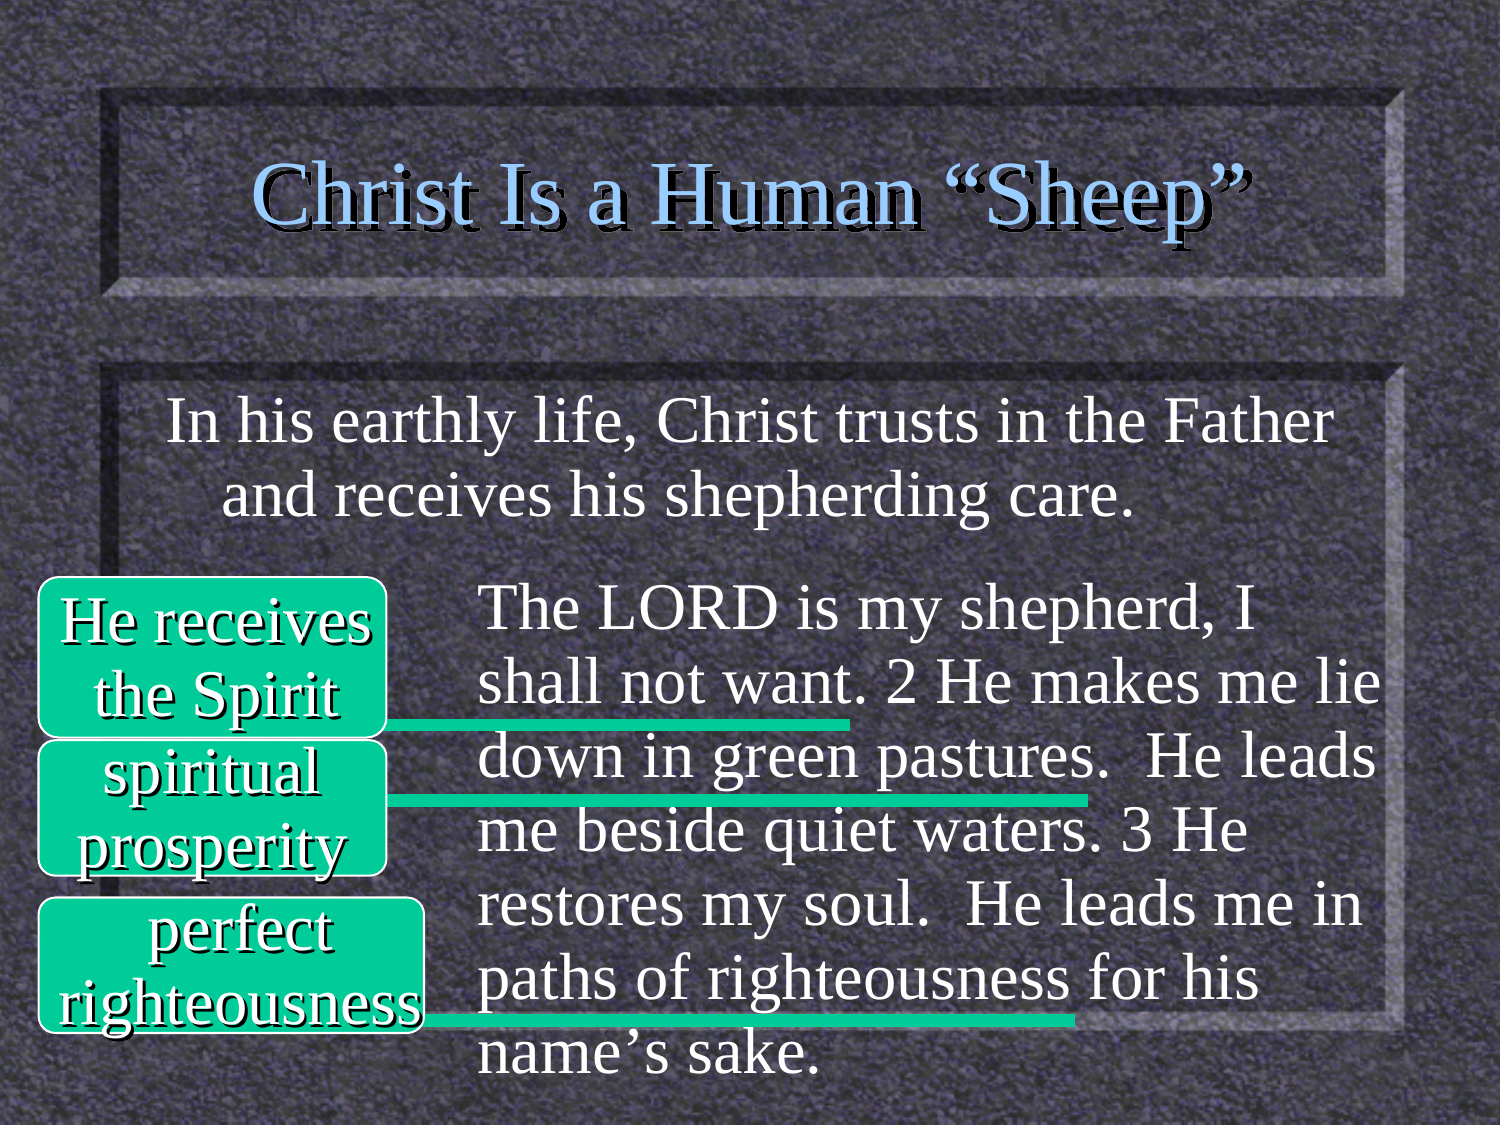

# Christ Is a Human “Sheep”
In his earthly life, Christ trusts in the Father and receives his shepherding care.
The LORD is my shepherd, I shall not want. 2 He makes me lie down in green pastures. He leads me beside quiet waters. 3 He restores my soul. He leads me in paths of righteousness for his name’s sake.
He receives
the Spirit
spiritual
prosperity
perfect
righteousness